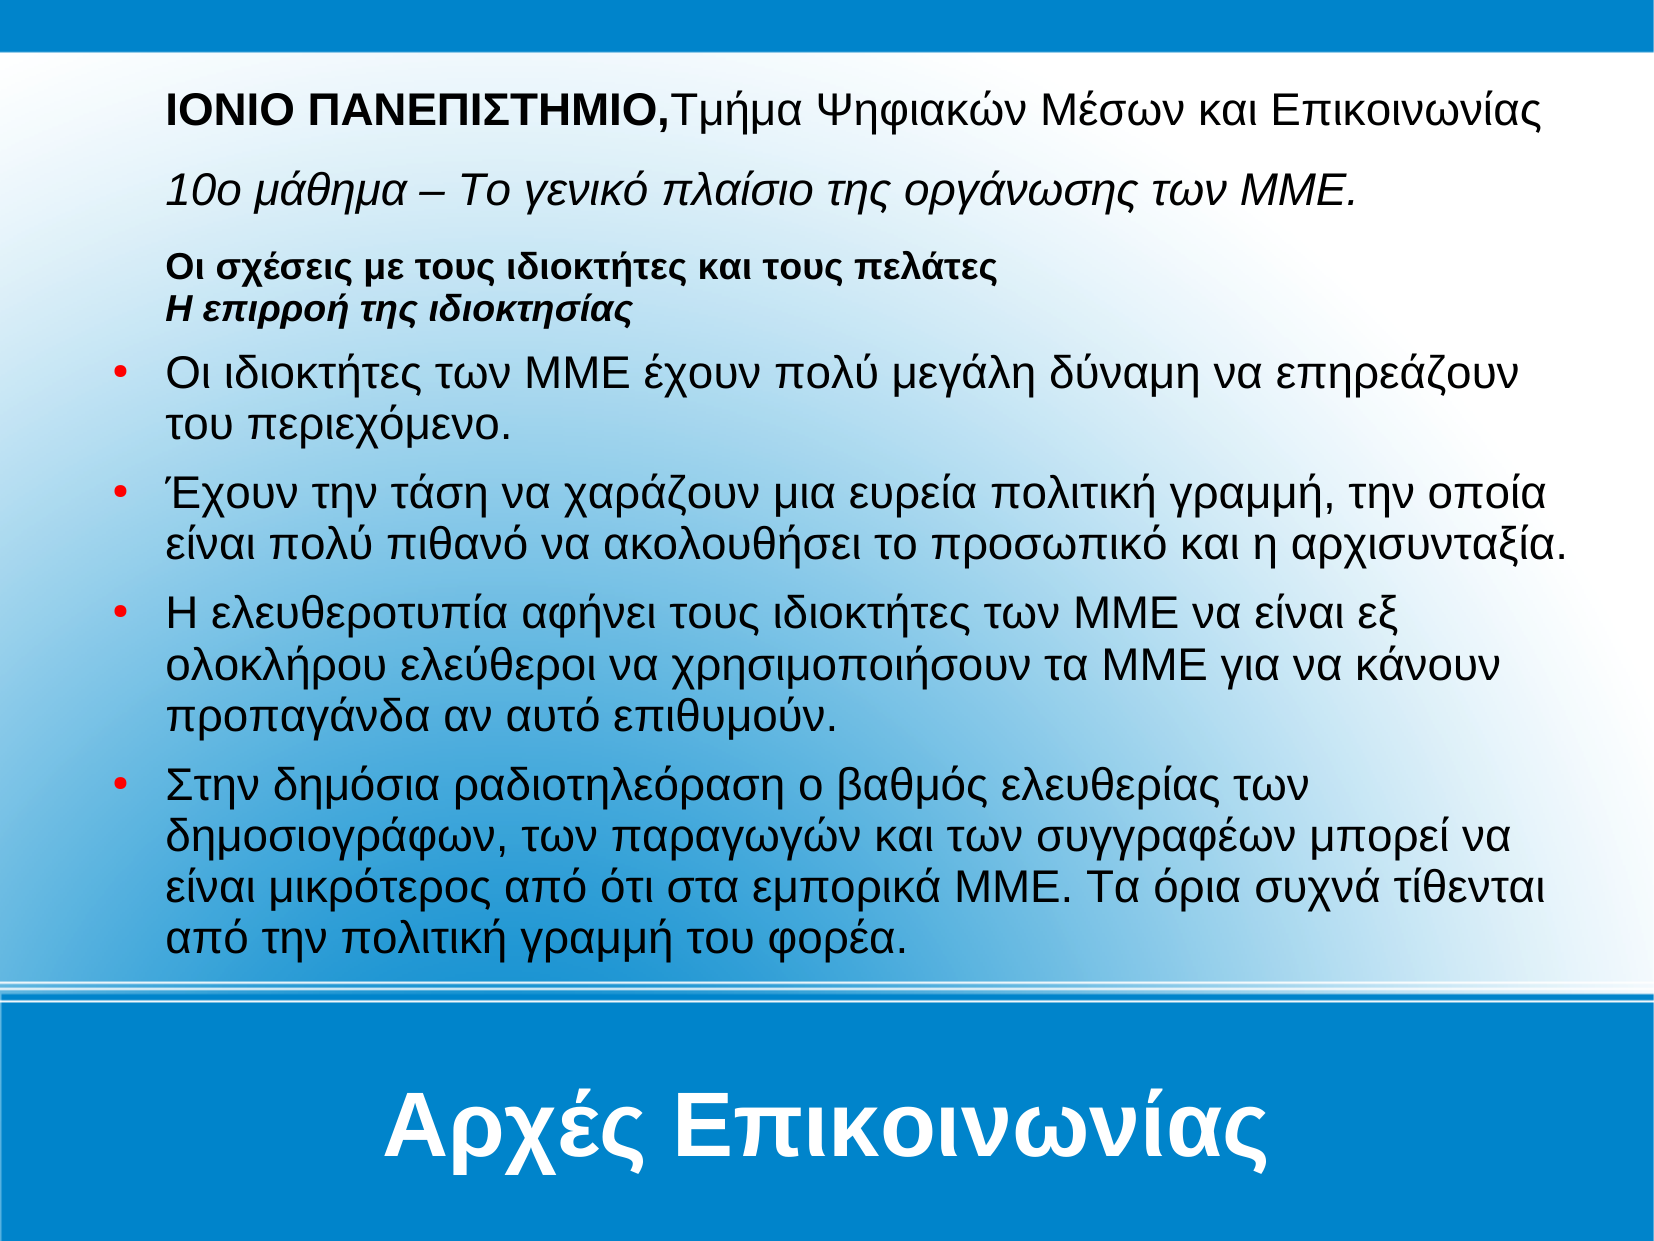

ΙΟΝΙΟ ΠΑΝΕΠΙΣΤΗΜΙΟ,Τμήμα Ψηφιακών Μέσων και Επικοινωνίας
10ο μάθημα – Το γενικό πλαίσιο της οργάνωσης των ΜΜΕ.
Οι σχέσεις με τους ιδιοκτήτες και τους πελάτες
Η επιρροή της ιδιοκτησίας
Οι ιδιοκτήτες των ΜΜΕ έχουν πολύ μεγάλη δύναμη να επηρεάζουν του περιεχόμενο.
Έχουν την τάση να χαράζουν μια ευρεία πολιτική γραμμή, την οποία είναι πολύ πιθανό να ακολουθήσει το προσωπικό και η αρχισυνταξία.
Η ελευθεροτυπία αφήνει τους ιδιοκτήτες των ΜΜΕ να είναι εξ ολοκλήρου ελεύθεροι να χρησιμοποιήσουν τα ΜΜΕ για να κάνουν προπαγάνδα αν αυτό επιθυμούν.
Στην δημόσια ραδιοτηλεόραση ο βαθμός ελευθερίας των δημοσιογράφων, των παραγωγών και των συγγραφέων μπορεί να είναι μικρότερος από ότι στα εμπορικά ΜΜΕ. Τα όρια συχνά τίθενται από την πολιτική γραμμή του φορέα.
# Αρχές Επικοινωνίας